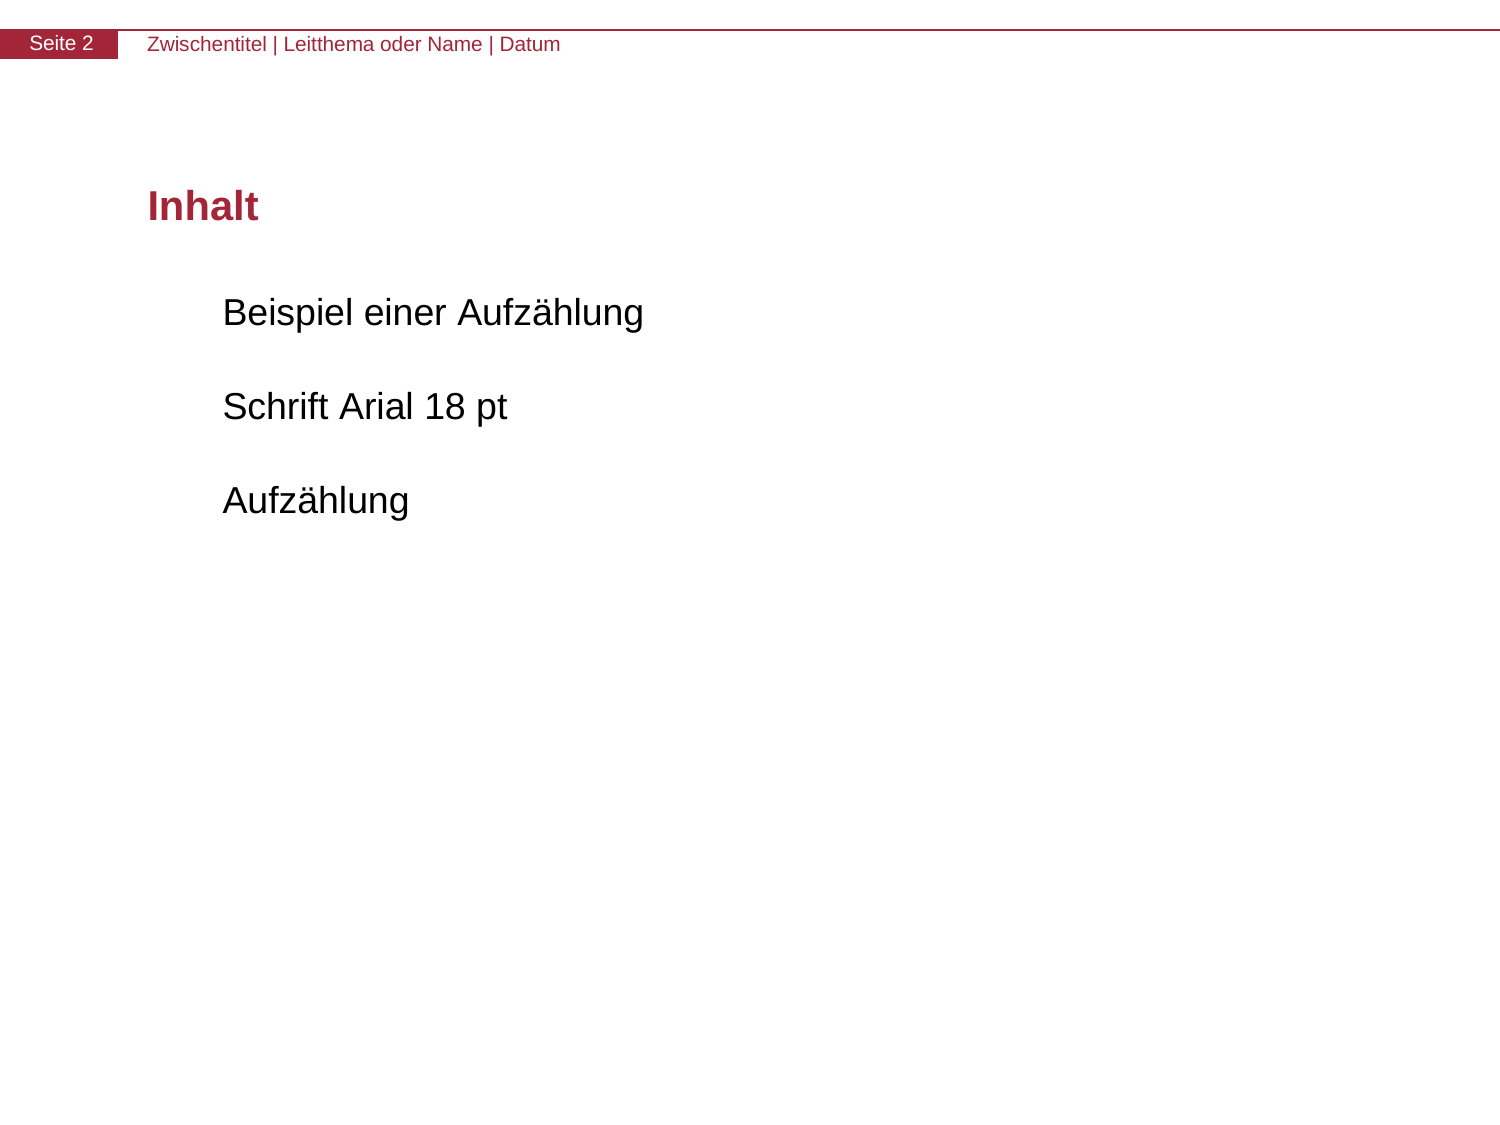

# Inhalt
Beispiel einer Aufzählung
Schrift Arial 18 pt
Aufzählung